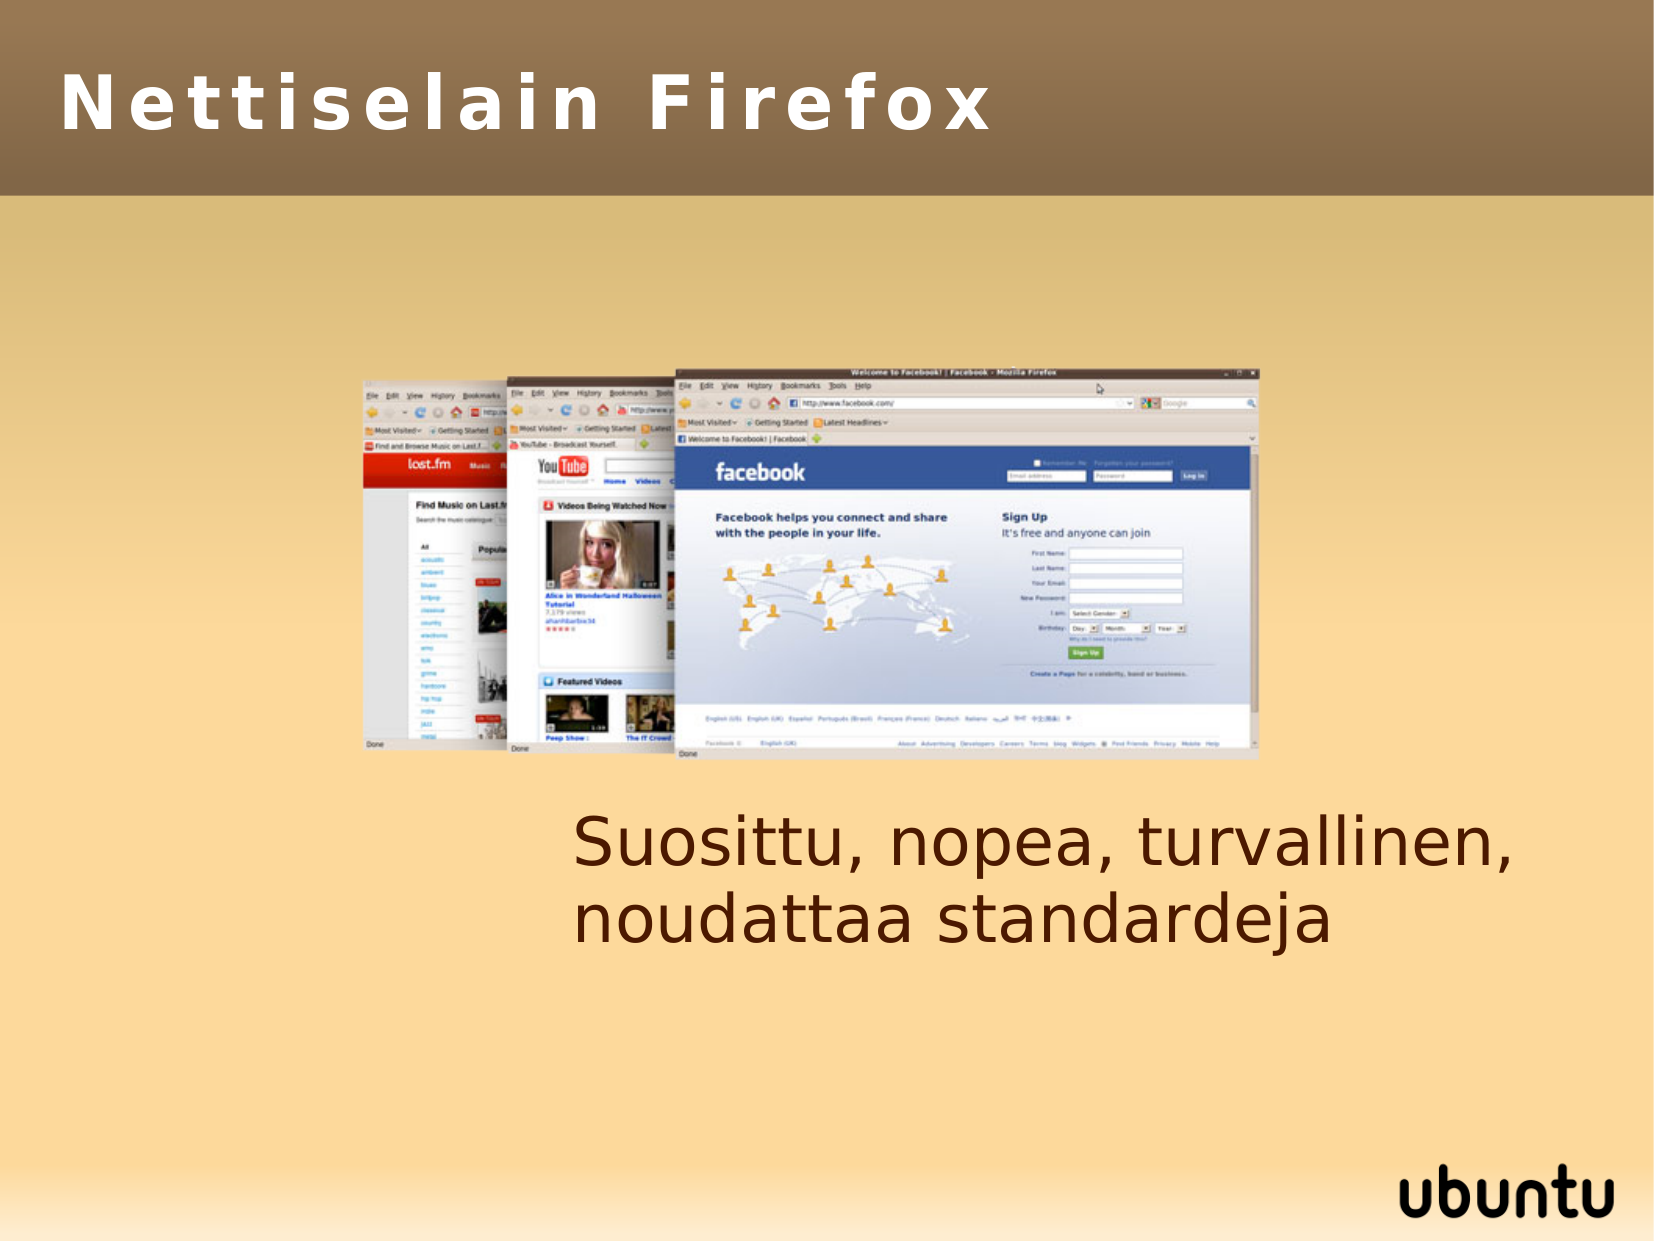

# Nettiselain Firefox
Suosittu, nopea, turvallinen, noudattaa standardeja